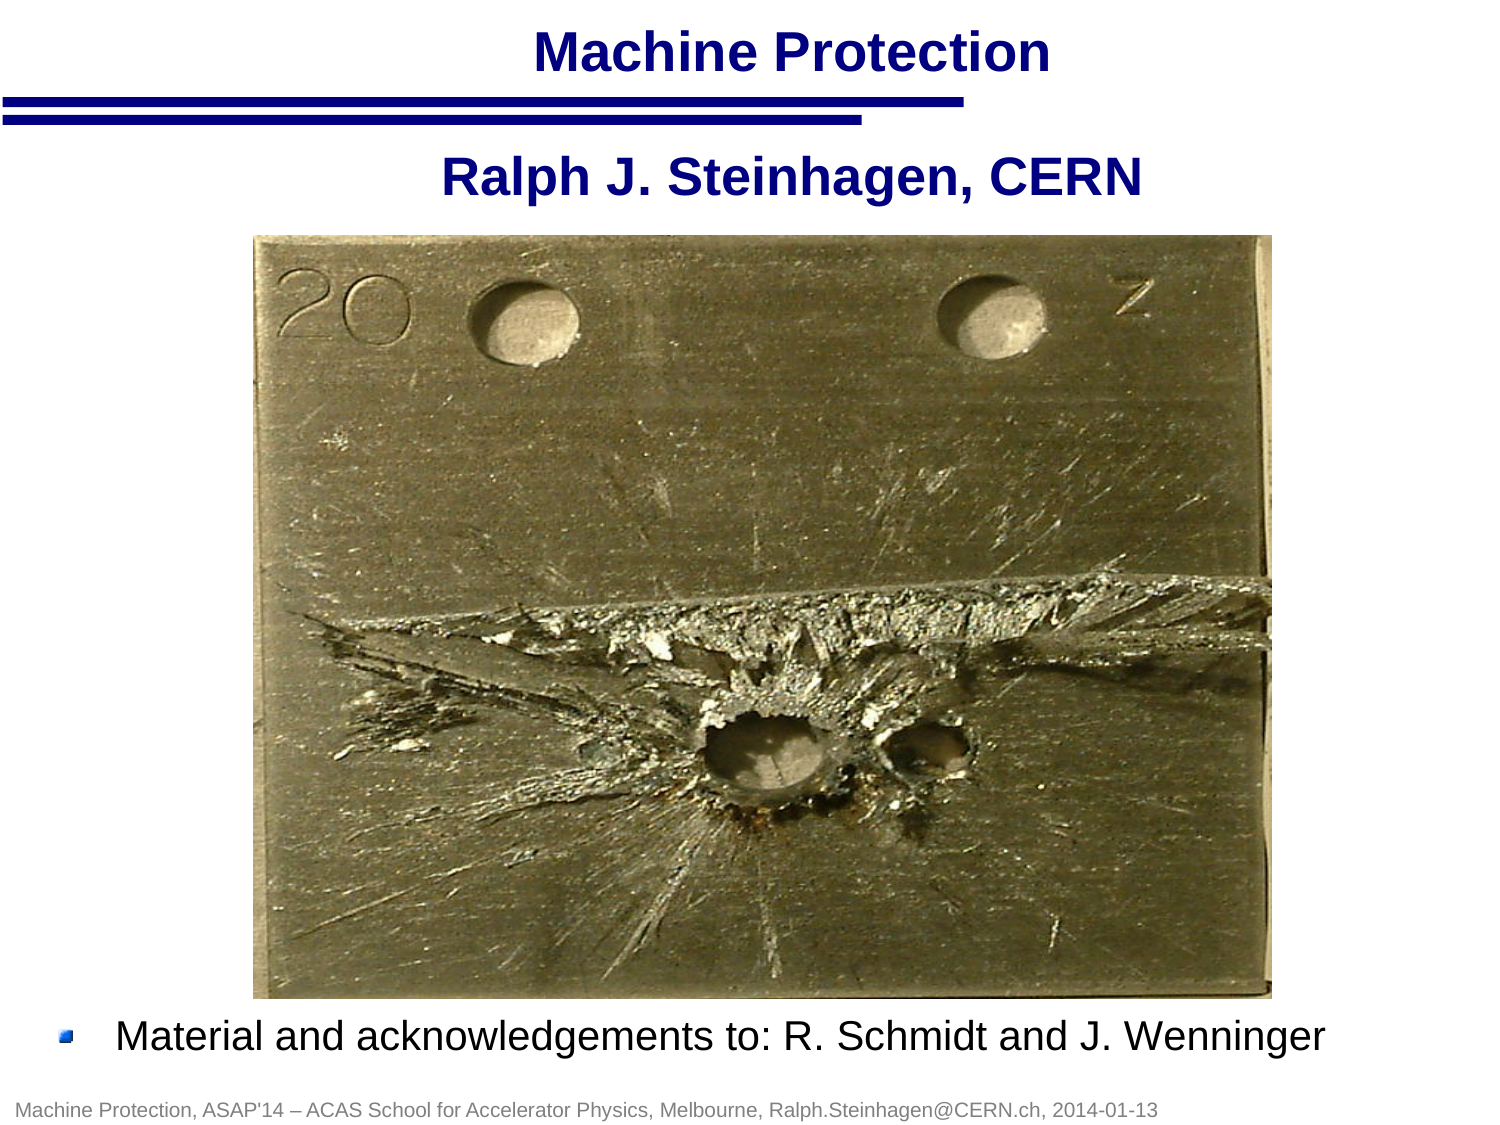

# Machine Protection Ralph J. Steinhagen, CERN
Material and acknowledgements to: R. Schmidt and J. Wenninger